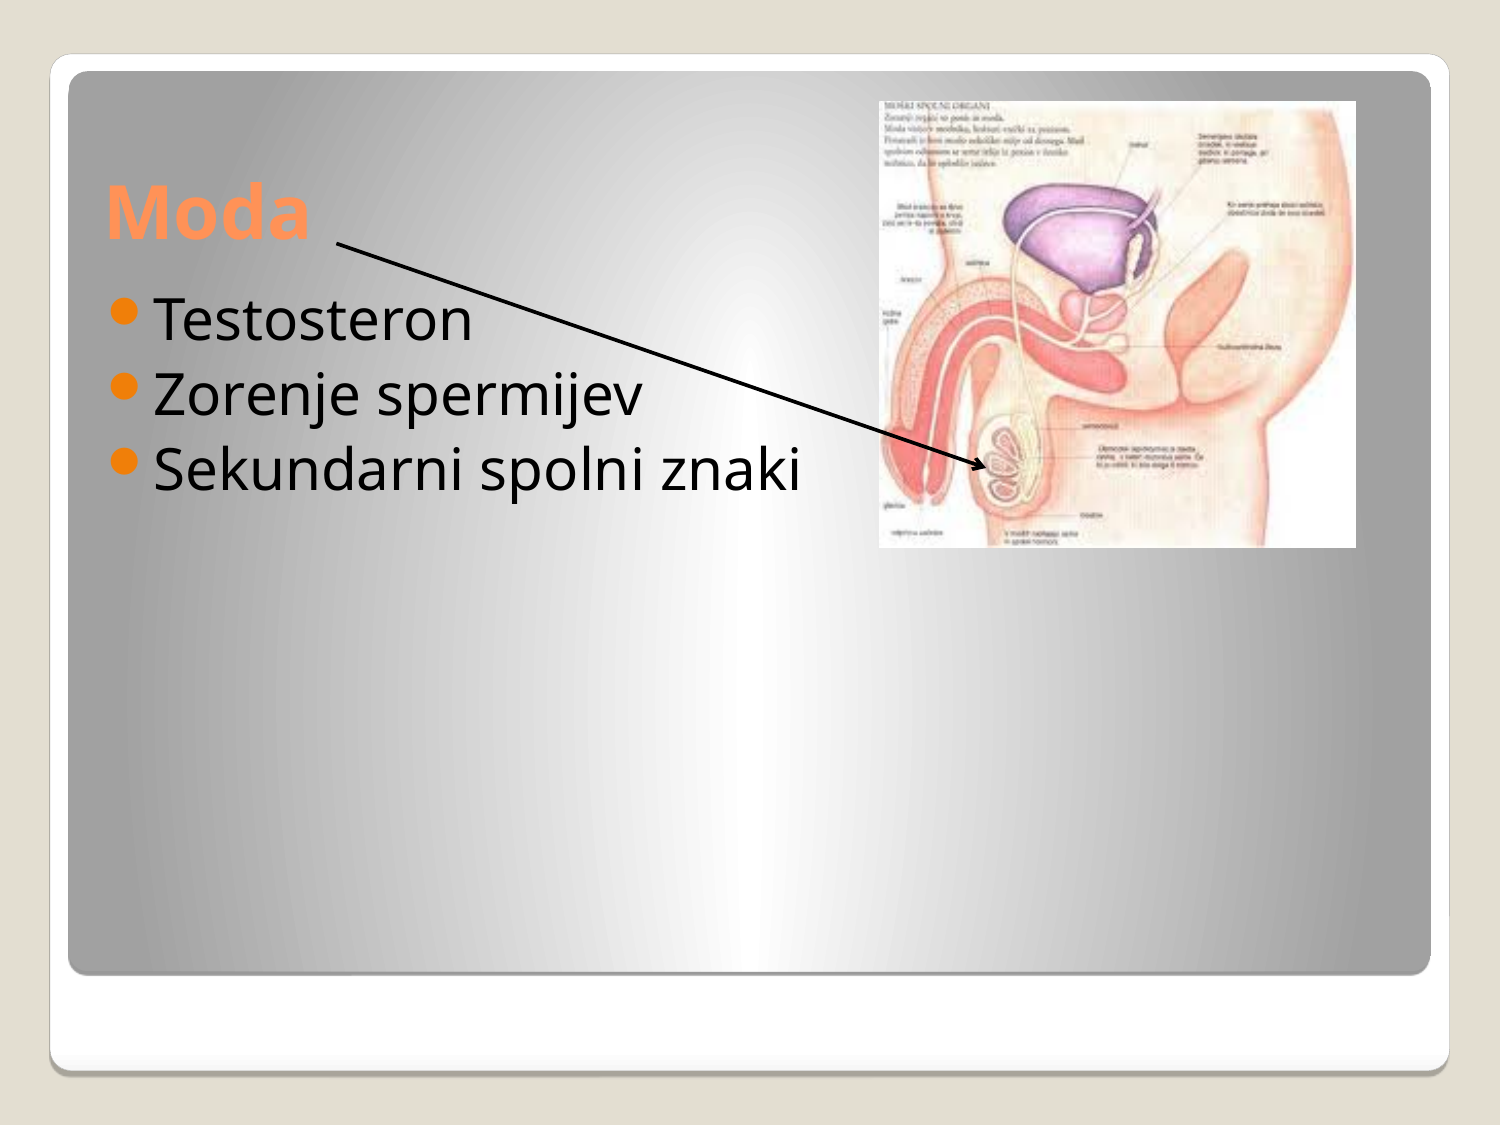

# Moda
Testosteron
Zorenje spermijev
Sekundarni spolni znaki